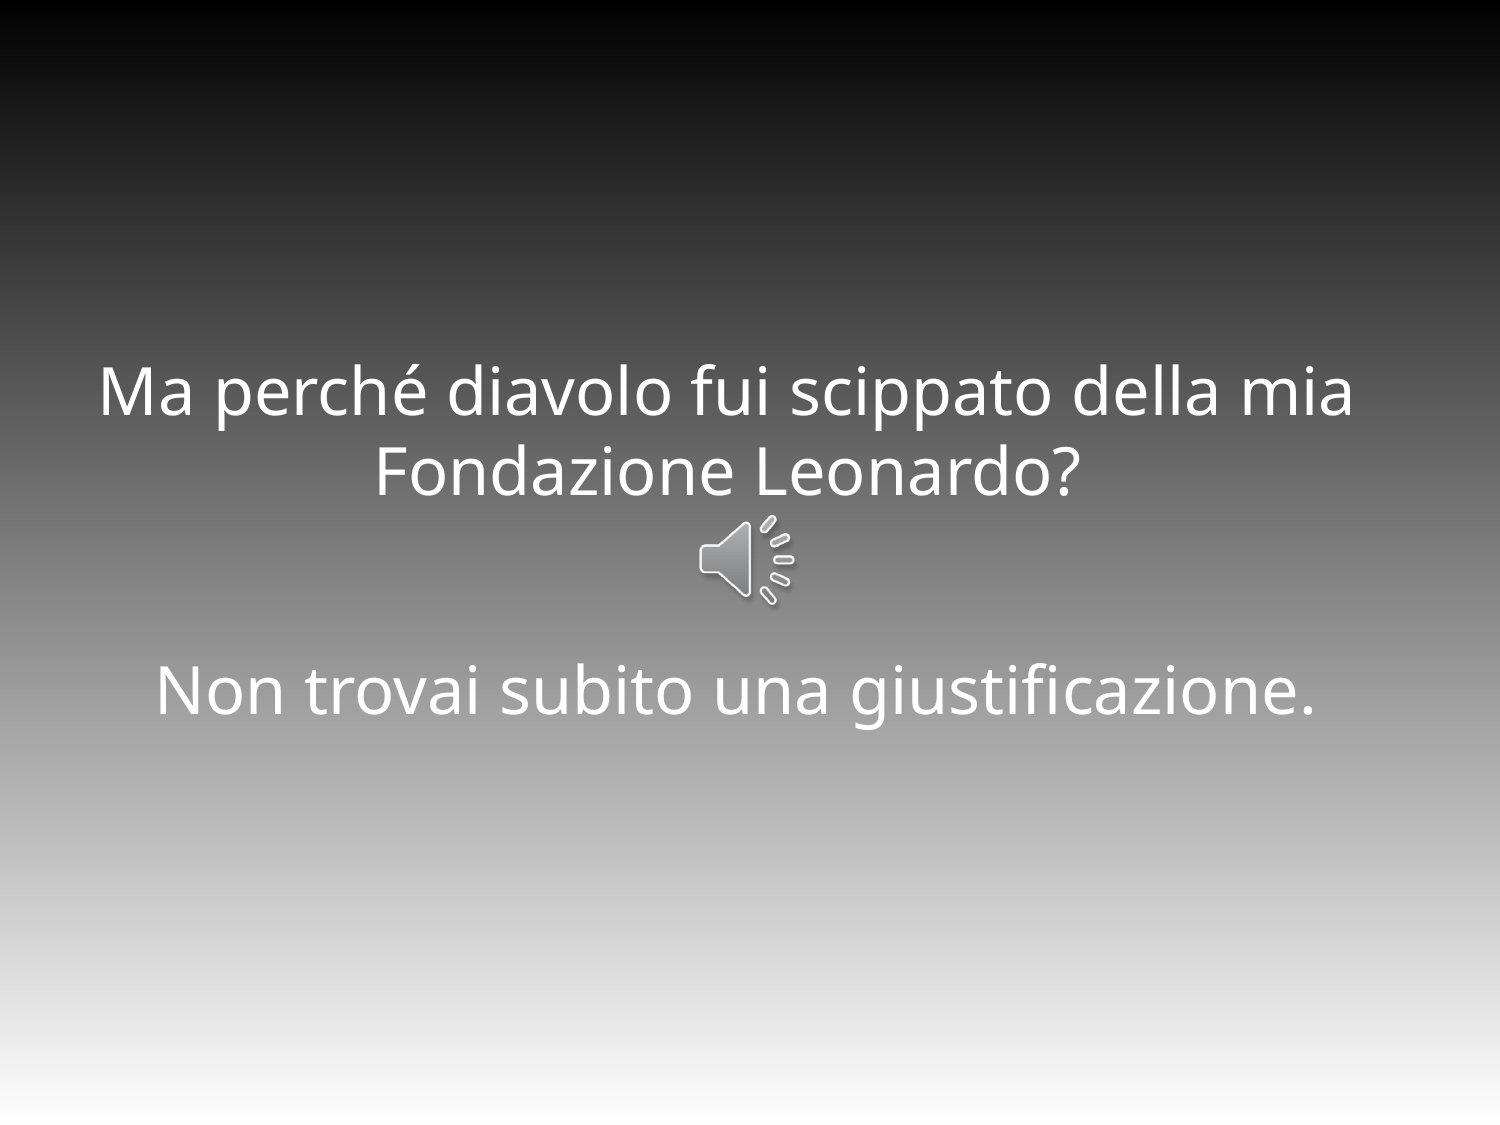

# Ma perché diavolo fui scippato della mia Fondazione Leonardo?
 Non trovai subito una giustificazione.